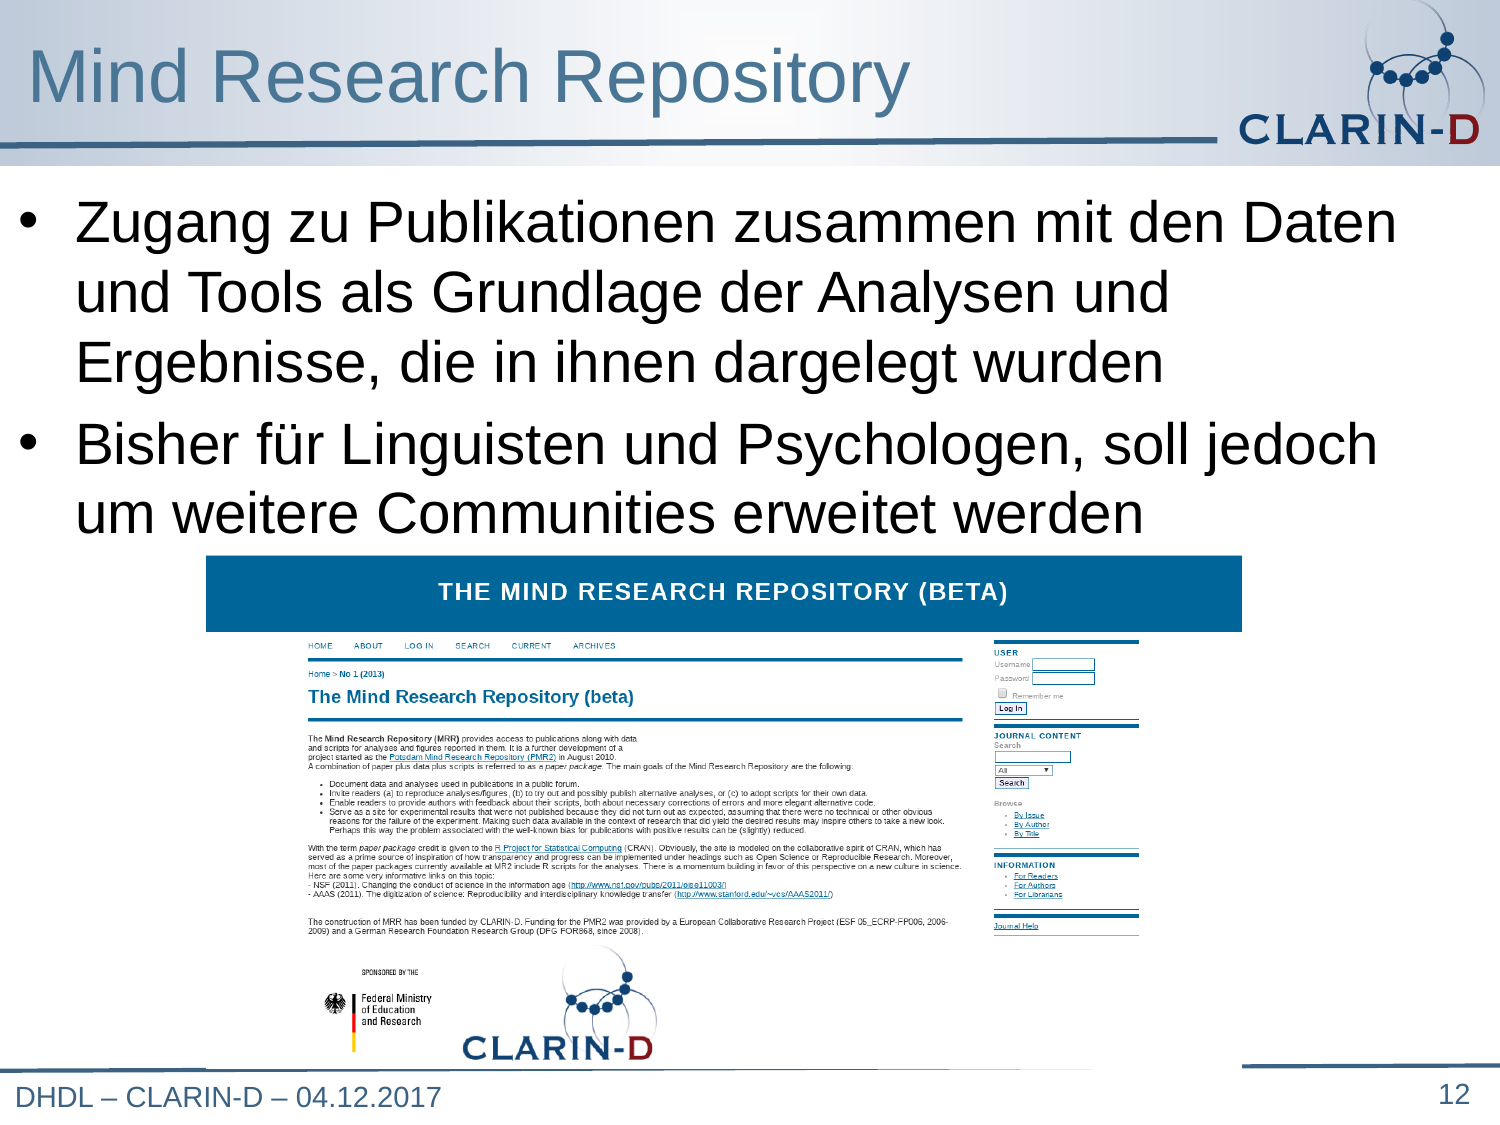

# Mind Research Repository
Zugang zu Publikationen zusammen mit den Daten und Tools als Grundlage der Analysen und Ergebnisse, die in ihnen dargelegt wurden
Bisher für Linguisten und Psychologen, soll jedoch um weitere Communities erweitet werden